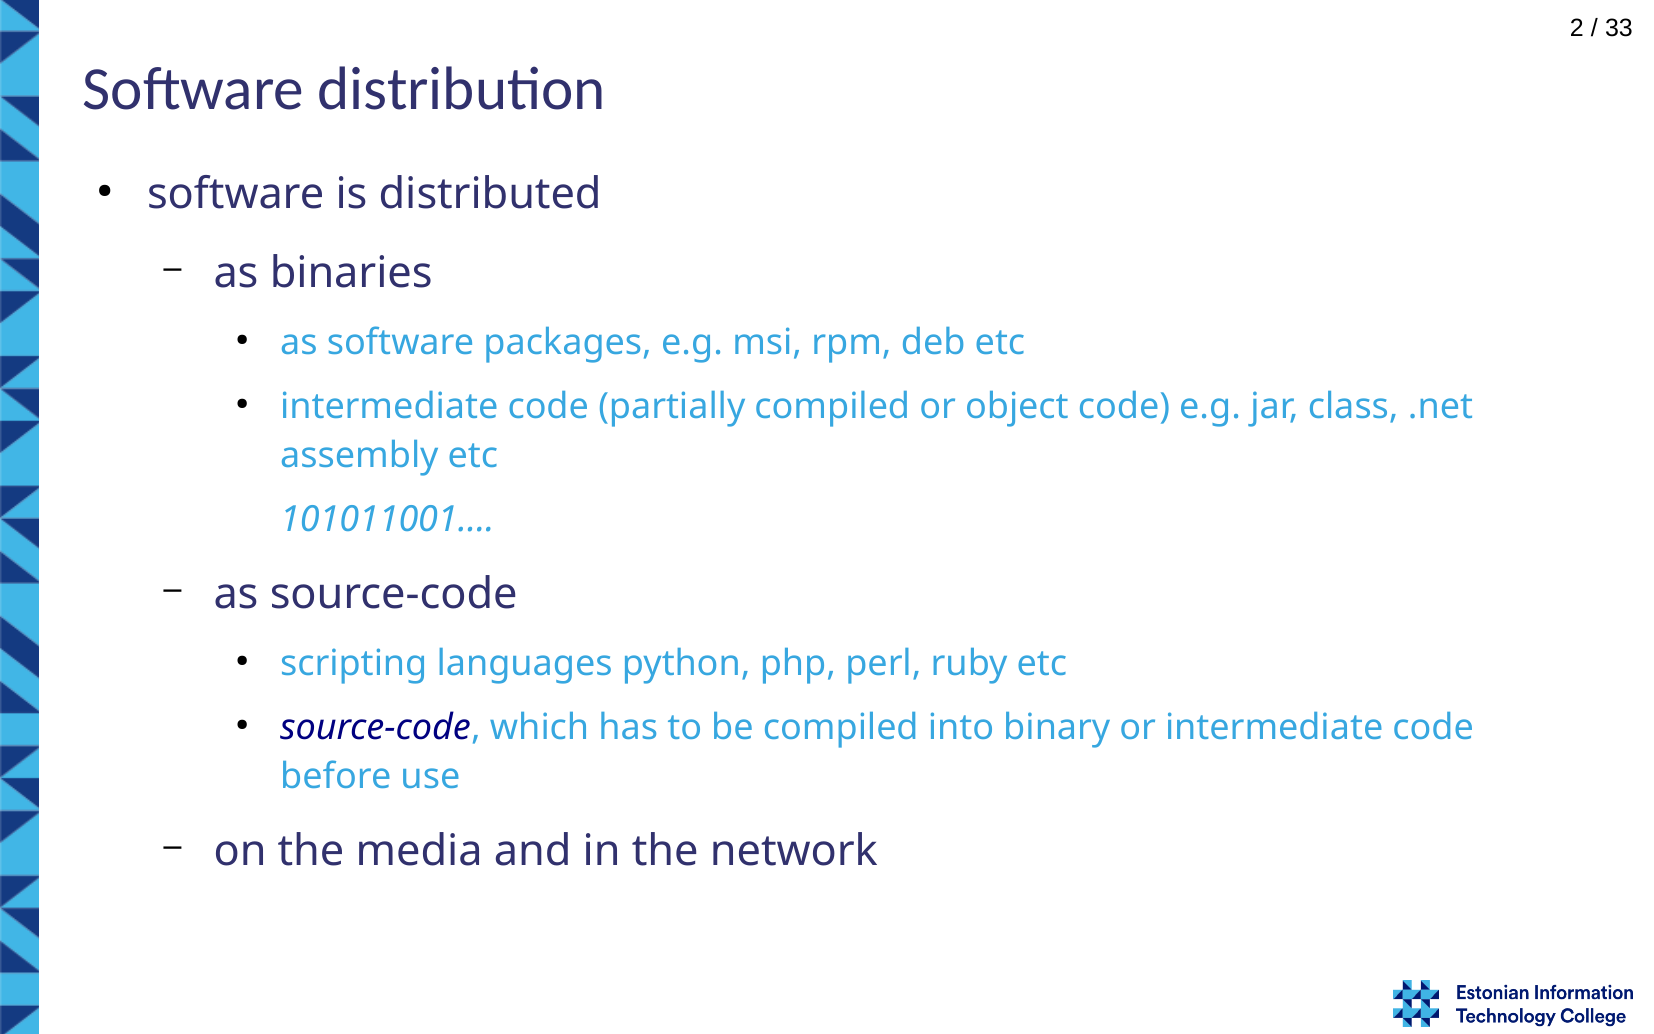

# Software distribution
software is distributed
as binaries
as software packages, e.g. msi, rpm, deb etc
intermediate code (partially compiled or object code) e.g. jar, class, .net assembly etc
101011001....
as source-code
scripting languages python, php, perl, ruby etc
source-code, which has to be compiled into binary or intermediate code before use
on the media and in the network